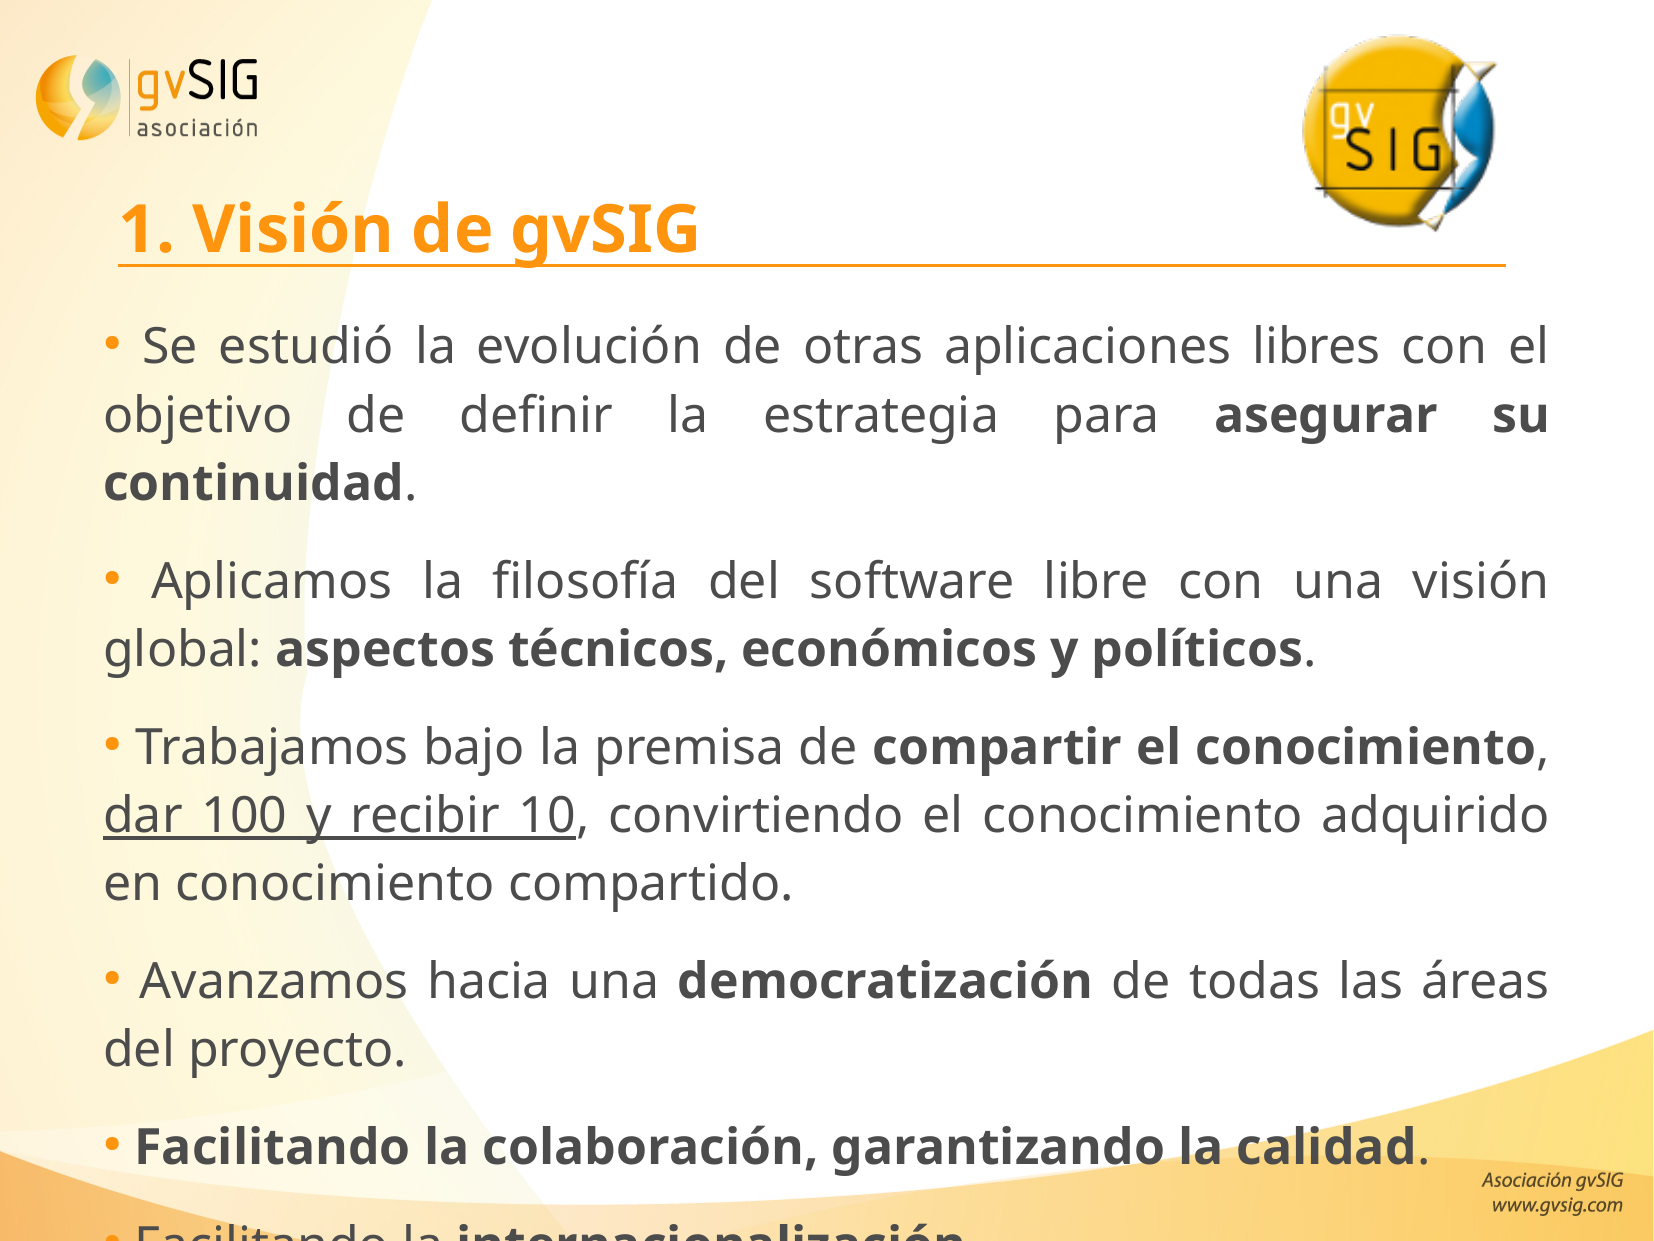

# 1. Visión de gvSIG
 Se estudió la evolución de otras aplicaciones libres con el objetivo de definir la estrategia para asegurar su continuidad.
 Aplicamos la filosofía del software libre con una visión global: aspectos técnicos, económicos y políticos.
 Trabajamos bajo la premisa de compartir el conocimiento, dar 100 y recibir 10, convirtiendo el conocimiento adquirido en conocimiento compartido.
 Avanzamos hacia una democratización de todas las áreas del proyecto.
 Facilitando la colaboración, garantizando la calidad.
 Facilitando la internacionalización.